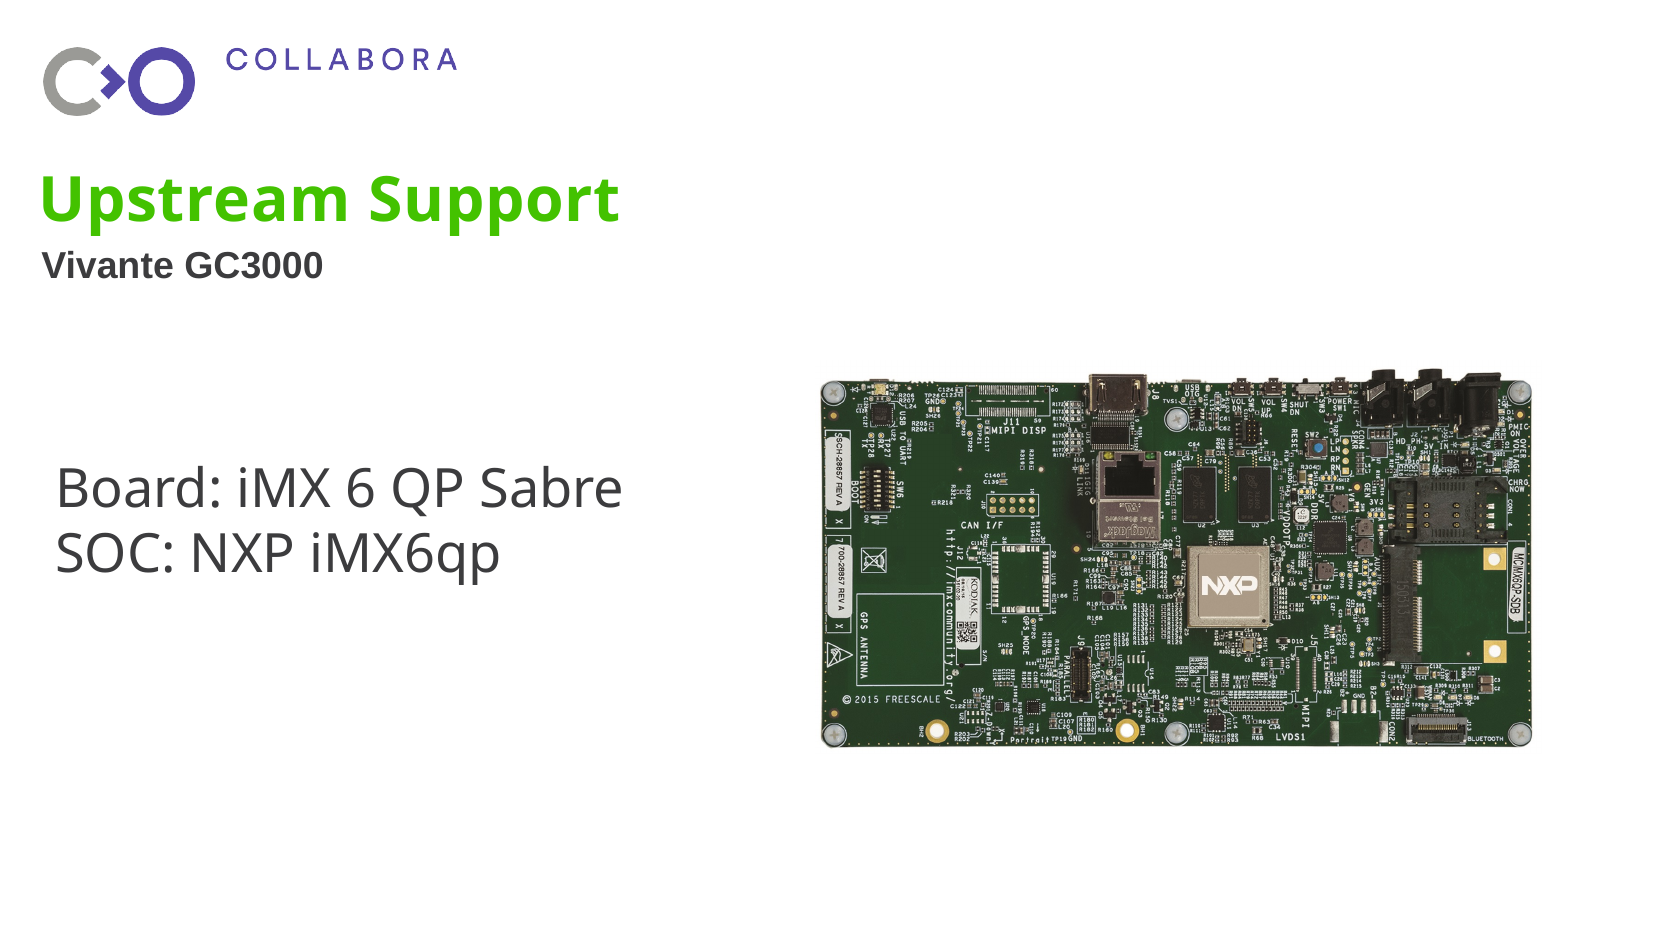

# Upstream Support
Vivante GC3000
Board: iMX 6 QP Sabre
SOC: NXP iMX6qp